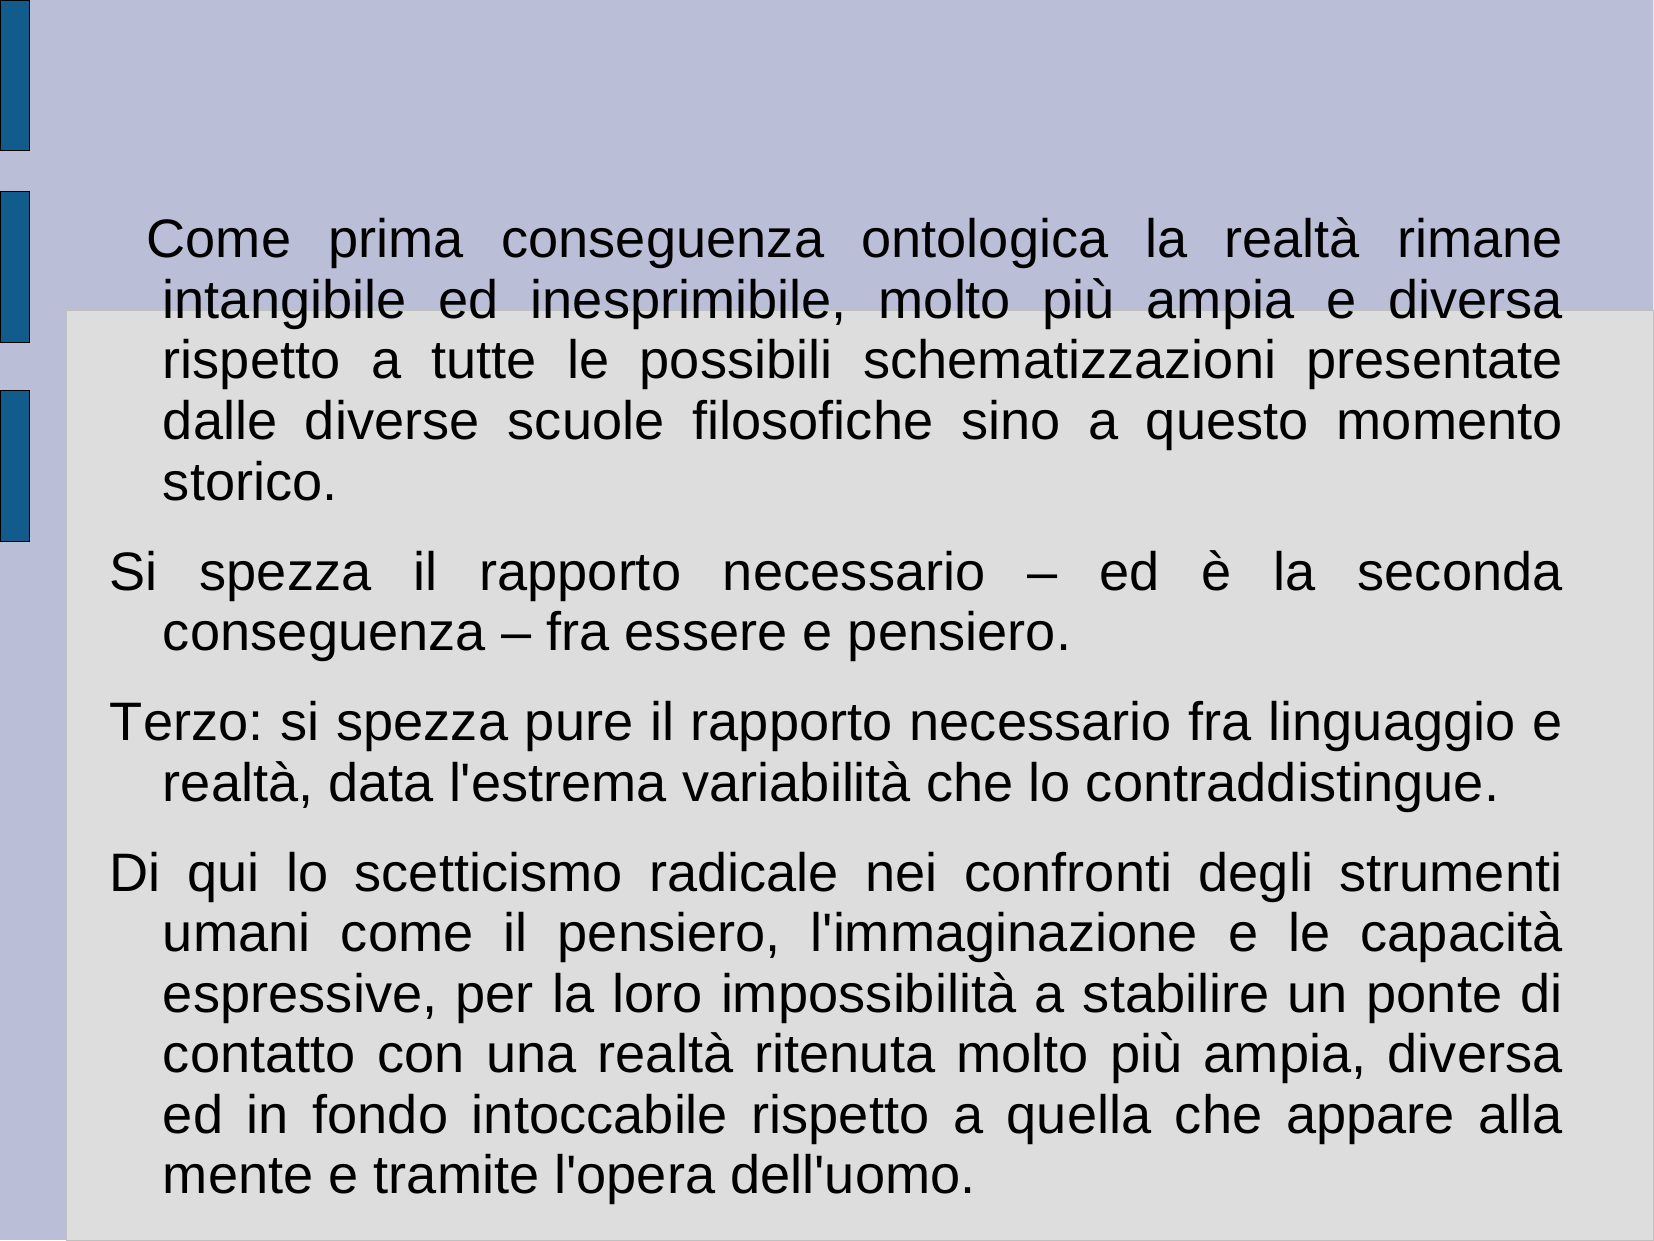

#
 Come prima conseguenza ontologica la realtà rimane intangibile ed inesprimibile, molto più ampia e diversa rispetto a tutte le possibili schematizzazioni presentate dalle diverse scuole filosofiche sino a questo momento storico.
Si spezza il rapporto necessario – ed è la seconda conseguenza – fra essere e pensiero.
Terzo: si spezza pure il rapporto necessario fra linguaggio e realtà, data l'estrema variabilità che lo contraddistingue.
Di qui lo scetticismo radicale nei confronti degli strumenti umani come il pensiero, l'immaginazione e le capacità espressive, per la loro impossibilità a stabilire un ponte di contatto con una realtà ritenuta molto più ampia, diversa ed in fondo intoccabile rispetto a quella che appare alla mente e tramite l'opera dell'uomo.